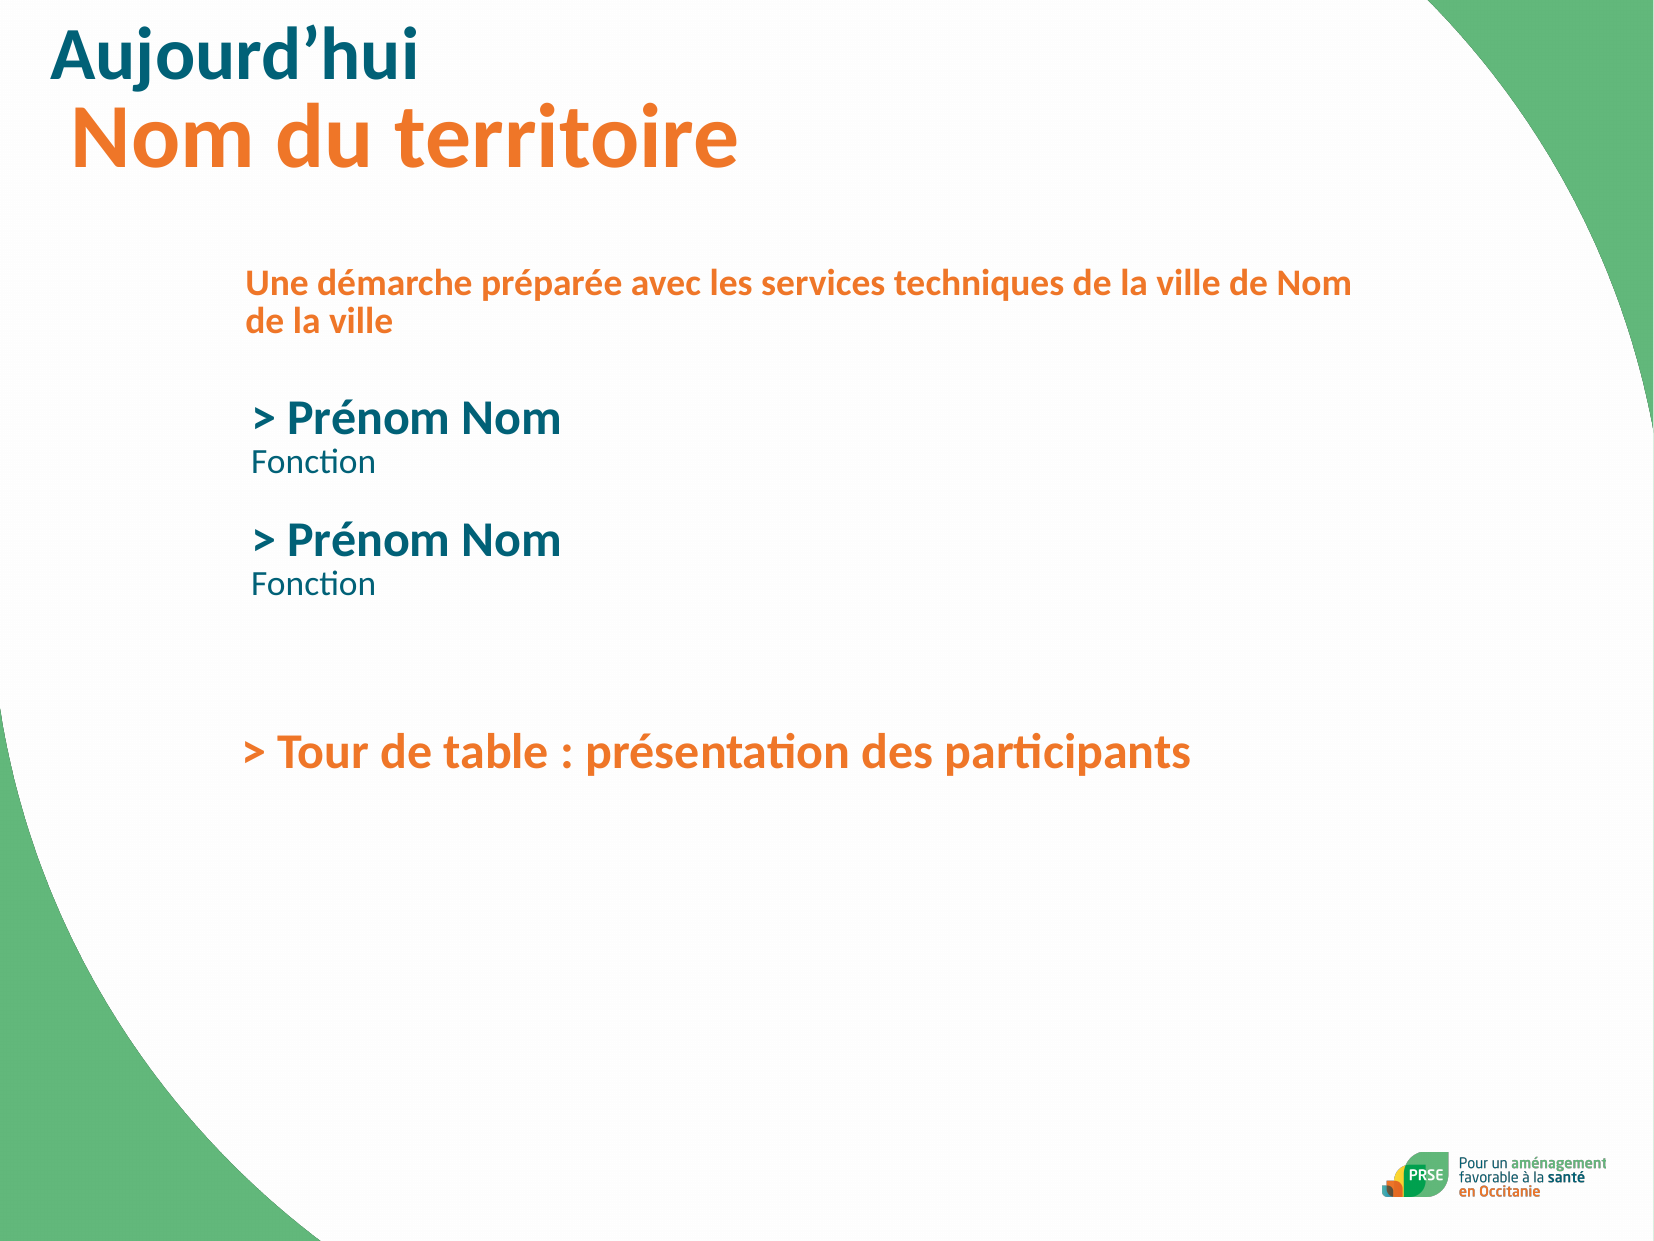

Aujourd’hui
 Nom du territoire
Une démarche préparée avec les services techniques de la ville de Nom de la ville
> Prénom Nom
Fonction
> Prénom Nom
Fonction
> Tour de table : présentation des participants